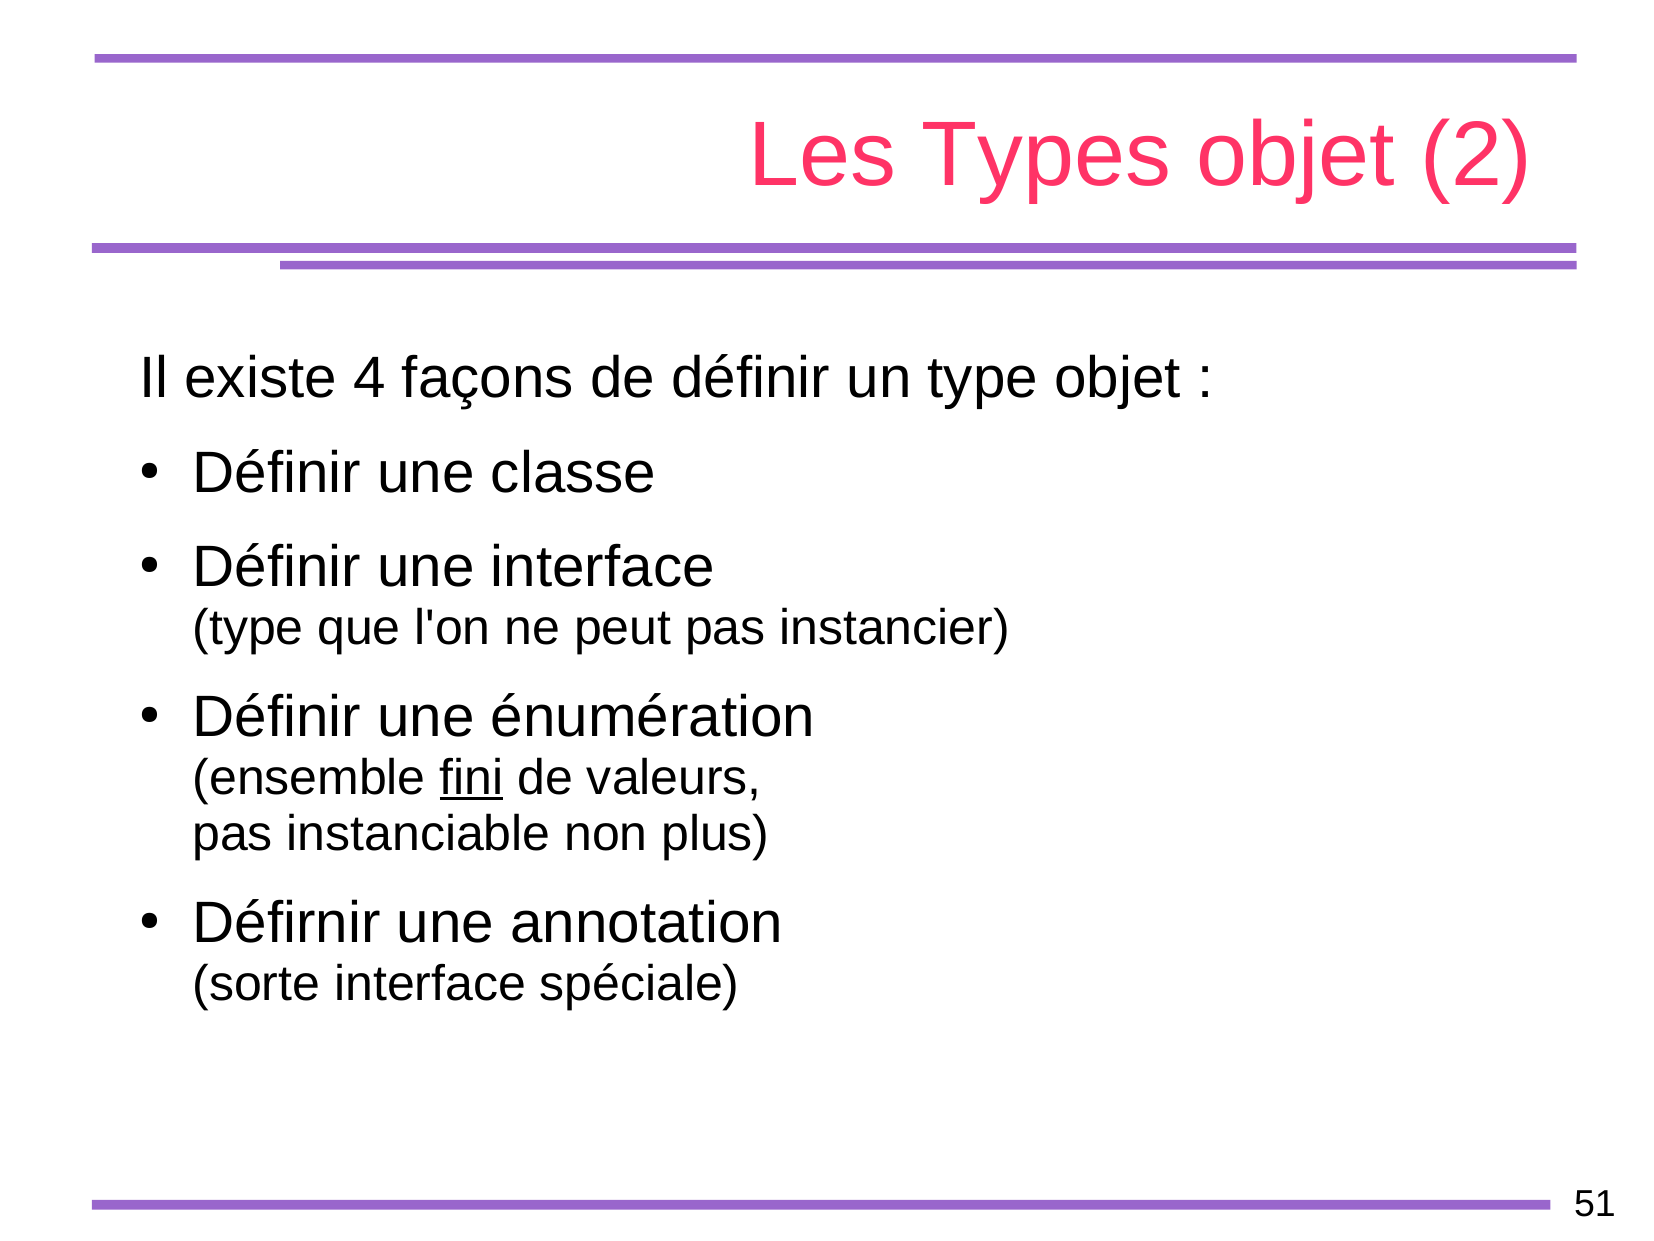

# Les Types objet (2)
Il existe 4 façons de définir un type objet :
Définir une classe
Définir une interface
(type que l'on ne peut pas instancier)
Définir une énumération
(ensemble fini de valeurs,
pas instanciable non plus)
Défirnir une annotation
(sorte interface spéciale)